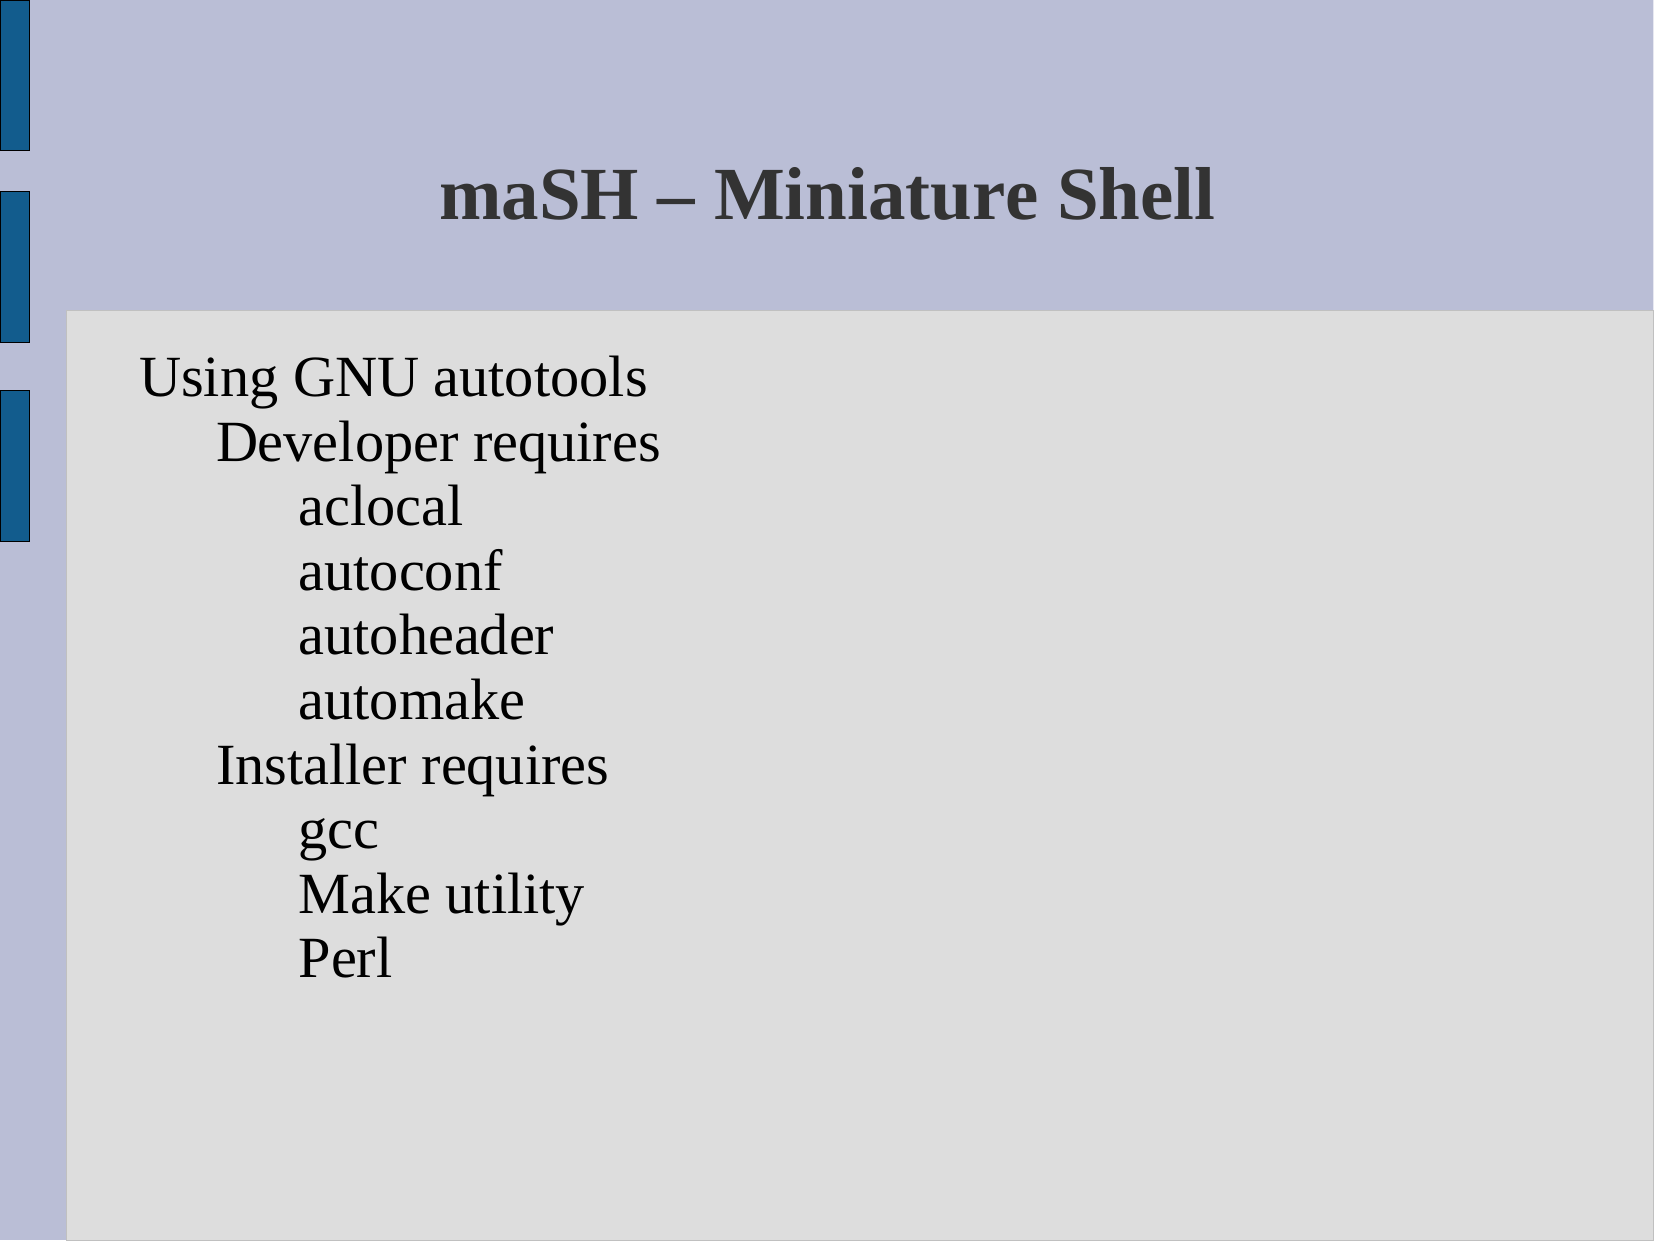

# maSH – Miniature Shell
Using GNU autotools
Developer requires
aclocal
autoconf
autoheader
automake
Installer requires
gcc
Make utility
Perl